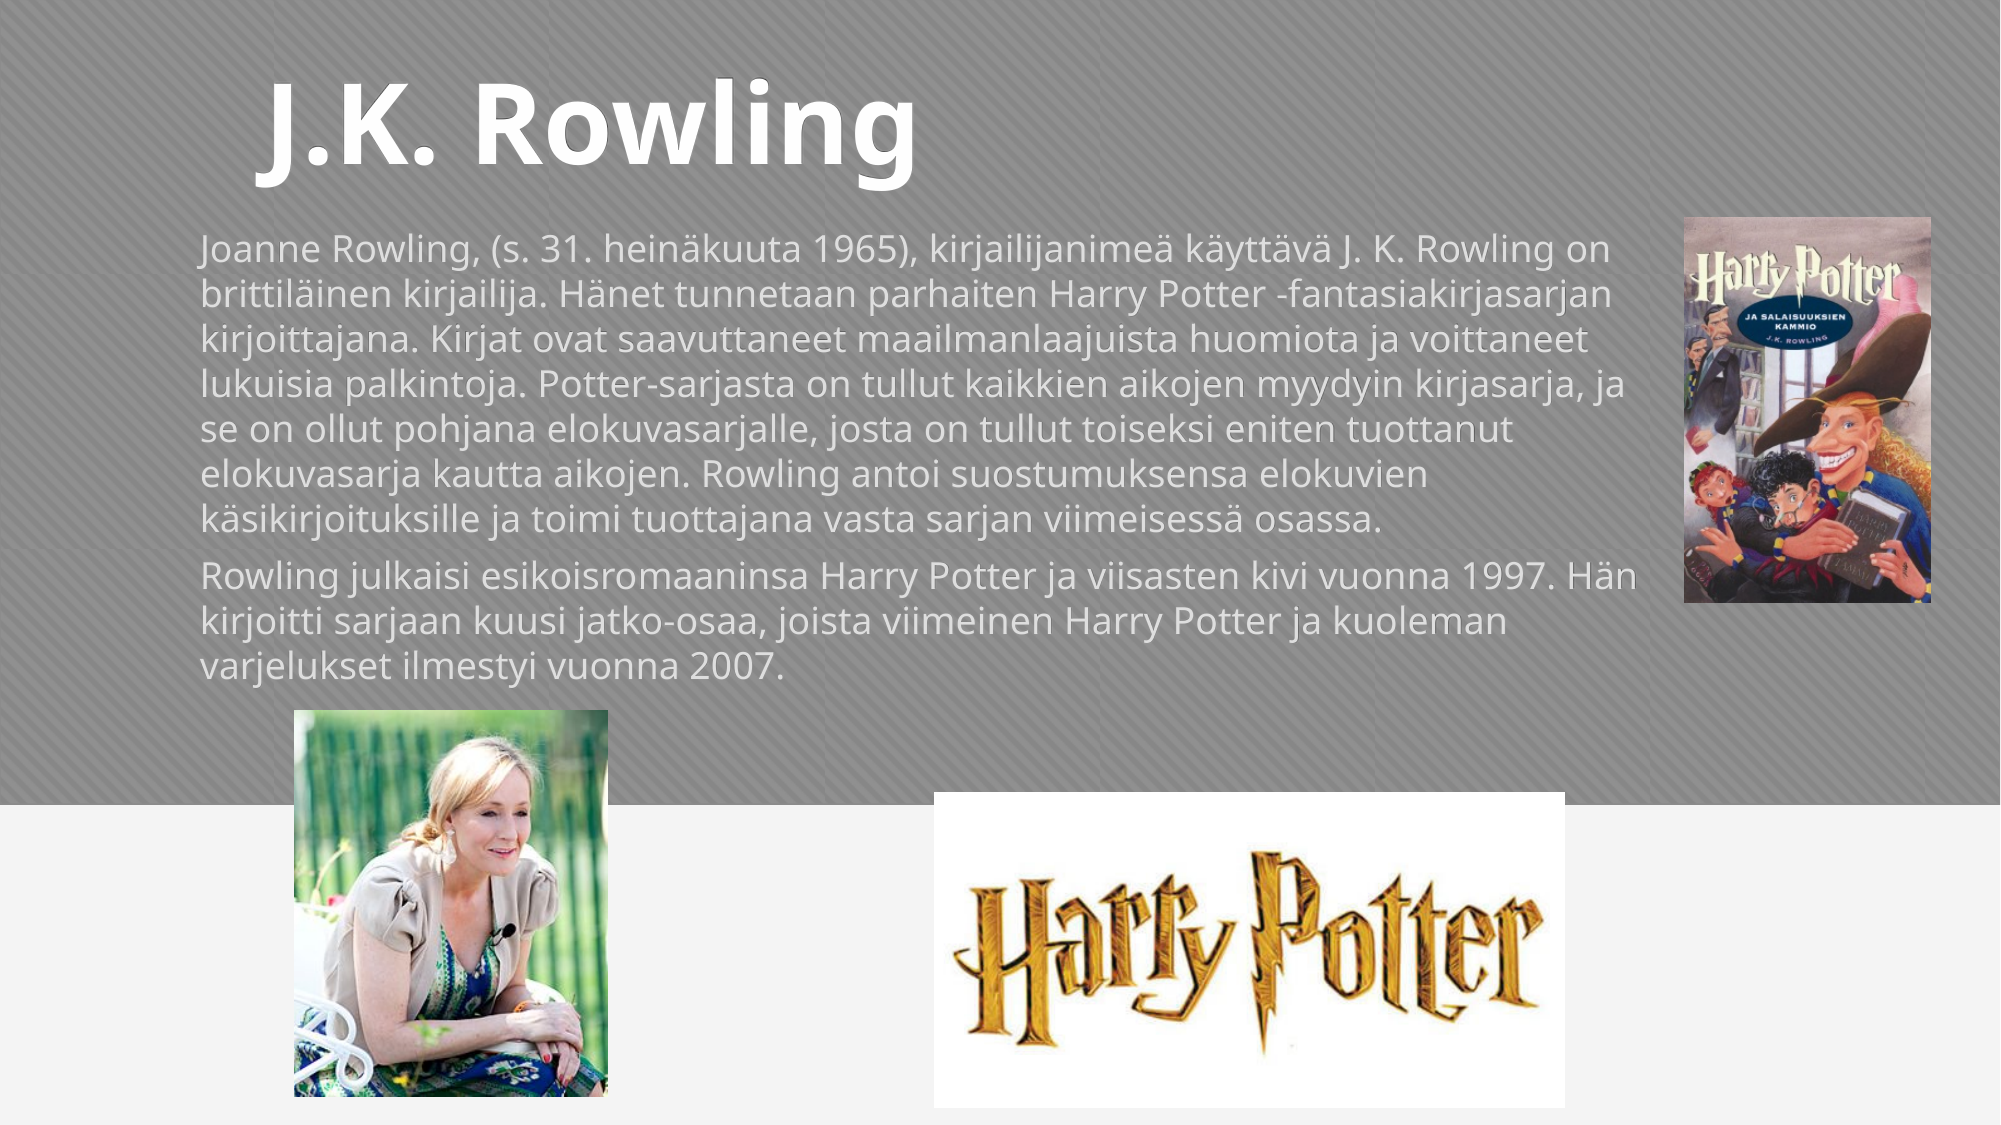

# J.K. Rowling
Joanne Rowling, (s. 31. heinäkuuta 1965), kirjailijanimeä käyttävä J. K. Rowling on brittiläinen kirjailija. Hänet tunnetaan parhaiten Harry Potter -fantasiakirjasarjan kirjoittajana. Kirjat ovat saavuttaneet maailmanlaajuista huomiota ja voittaneet lukuisia palkintoja. Potter-sarjasta on tullut kaikkien aikojen myydyin kirjasarja, ja se on ollut pohjana elokuvasarjalle, josta on tullut toiseksi eniten tuottanut elokuvasarja kautta aikojen. Rowling antoi suostumuksensa elokuvien käsikirjoituksille ja toimi tuottajana vasta sarjan viimeisessä osassa.
Rowling julkaisi esikoisromaaninsa Harry Potter ja viisasten kivi vuonna 1997. Hän kirjoitti sarjaan kuusi jatko-osaa, joista viimeinen Harry Potter ja kuoleman varjelukset ilmestyi vuonna 2007.